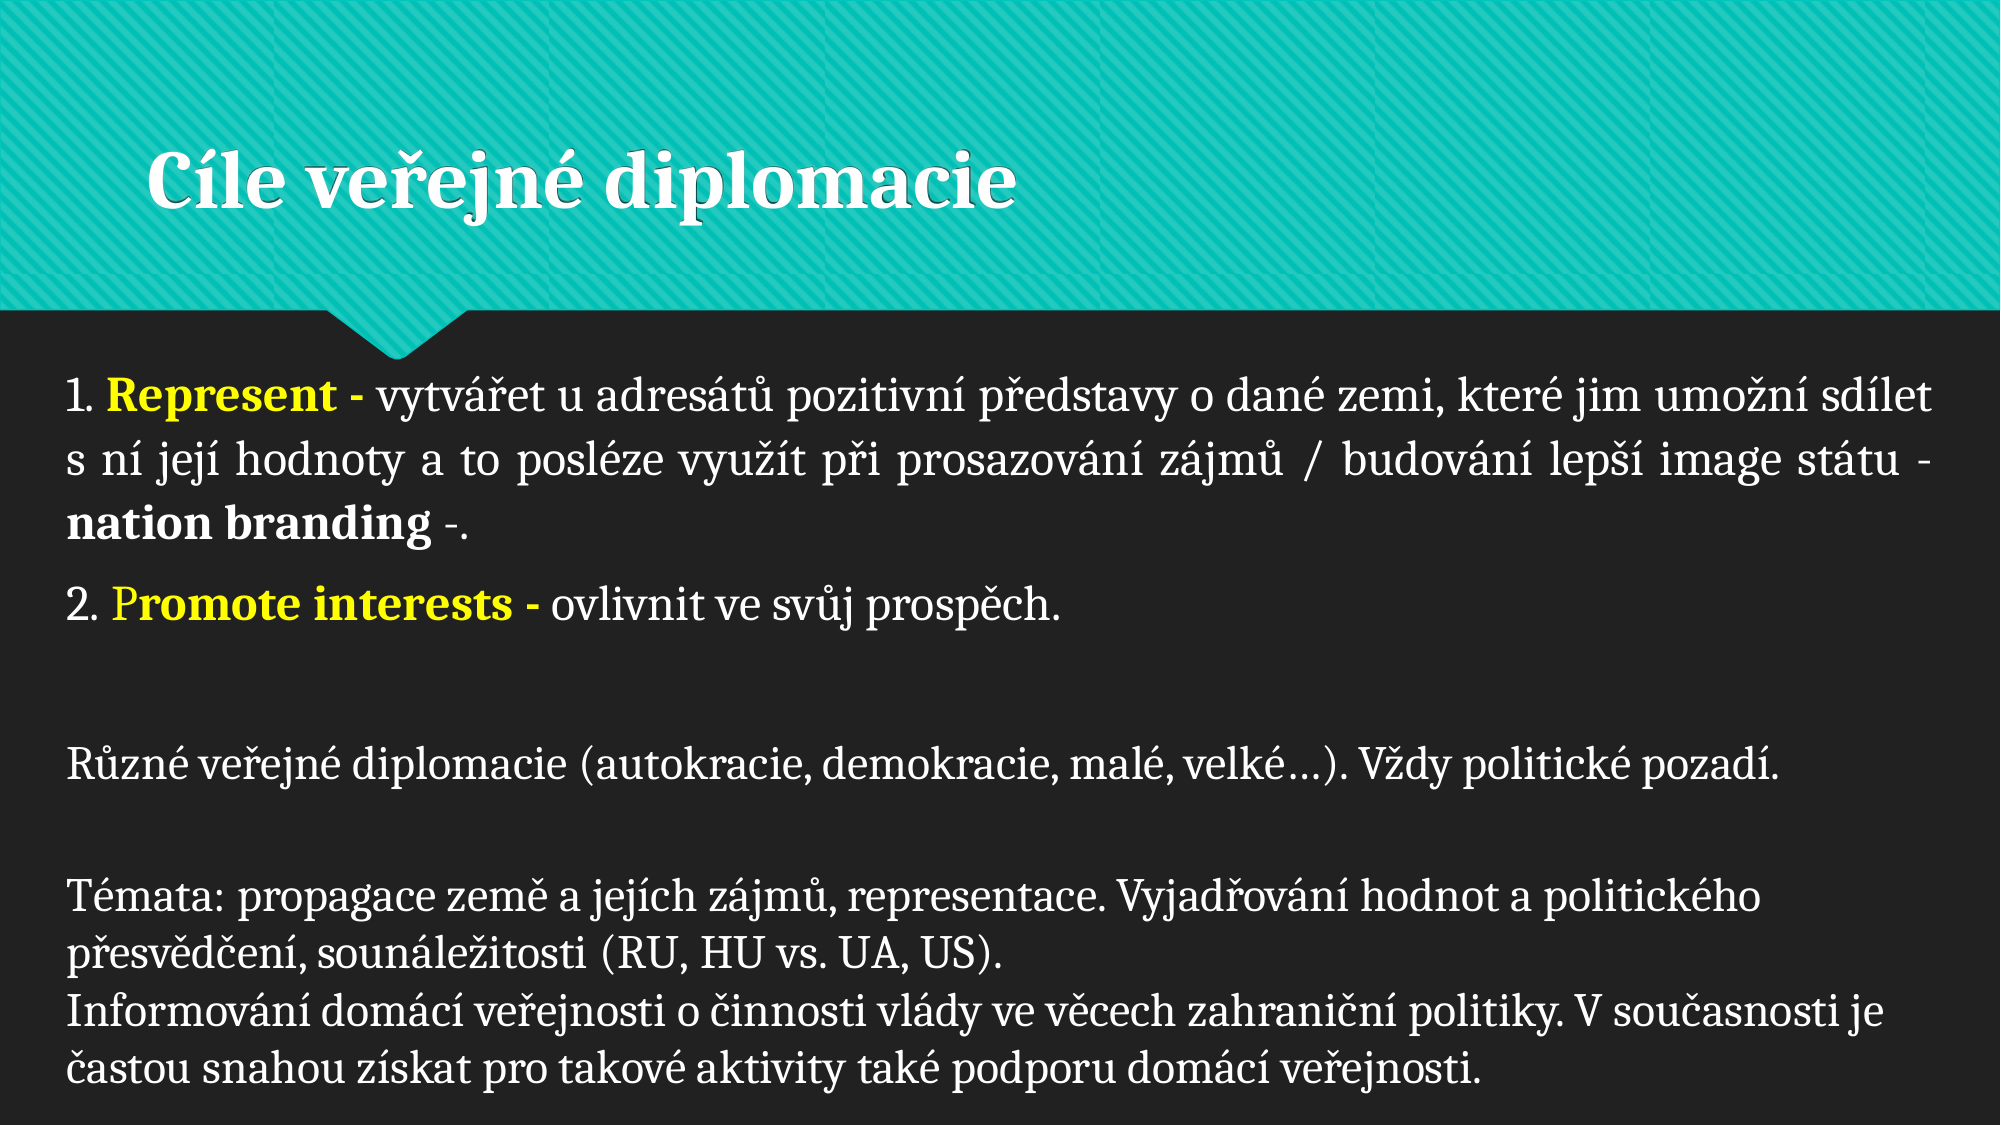

# Cíle veřejné diplomacie
1. Represent - vytvářet u adresátů pozitivní představy o dané zemi, které jim umožní sdílet s ní její hodnoty a to posléze využít při prosazování zájmů / budování lepší image státu - nation branding -.
2. Promote interests - ovlivnit ve svůj prospěch.
Různé veřejné diplomacie (autokracie, demokracie, malé, velké…). Vždy politické pozadí.
Témata: propagace země a jejích zájmů, representace. Vyjadřování hodnot a politického přesvědčení, sounáležitosti (RU, HU vs. UA, US).
Informování domácí veřejnosti o činnosti vlády ve věcech zahraniční politiky. V současnosti je častou snahou získat pro takové aktivity také podporu domácí veřejnosti.